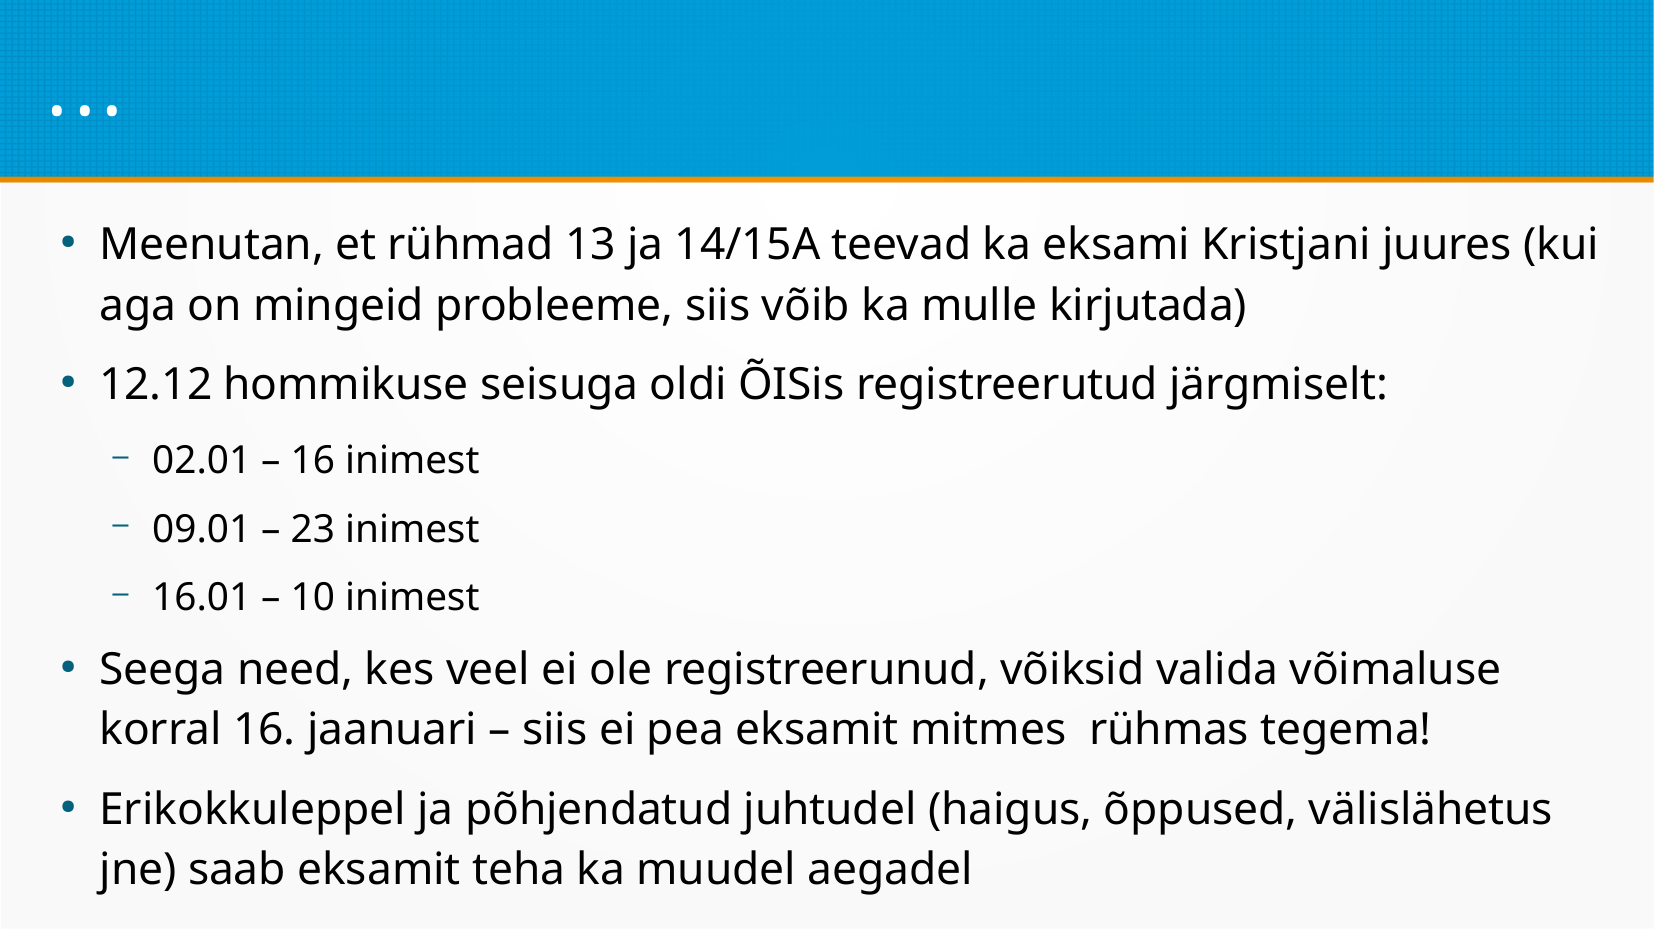

# ...
Meenutan, et rühmad 13 ja 14/15A teevad ka eksami Kristjani juures (kui aga on mingeid probleeme, siis võib ka mulle kirjutada)
12.12 hommikuse seisuga oldi ÕISis registreerutud järgmiselt:
02.01 – 16 inimest
09.01 – 23 inimest
16.01 – 10 inimest
Seega need, kes veel ei ole registreerunud, võiksid valida võimaluse korral 16. jaanuari – siis ei pea eksamit mitmes rühmas tegema!
Erikokkuleppel ja põhjendatud juhtudel (haigus, õppused, välislähetus jne) saab eksamit teha ka muudel aegadel